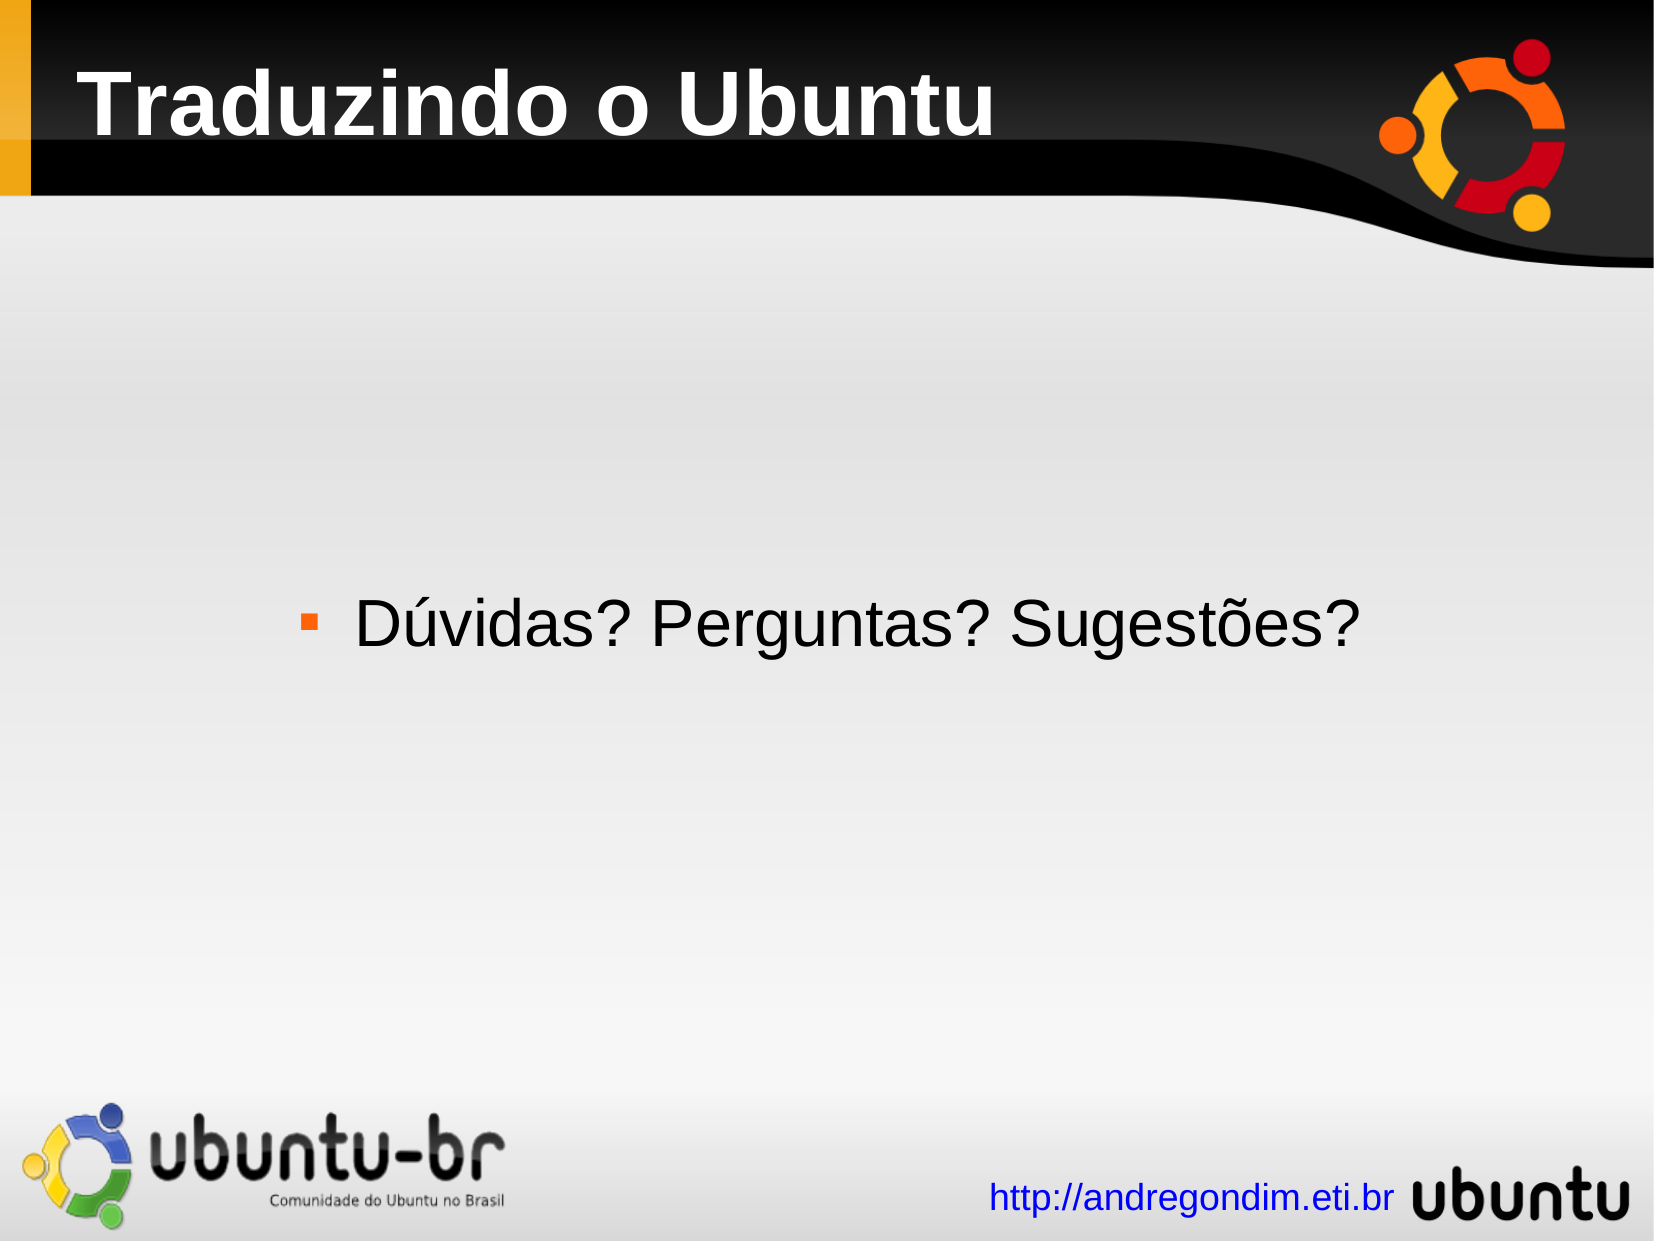

# Traduzindo o Ubuntu
Dúvidas? Perguntas? Sugestões?